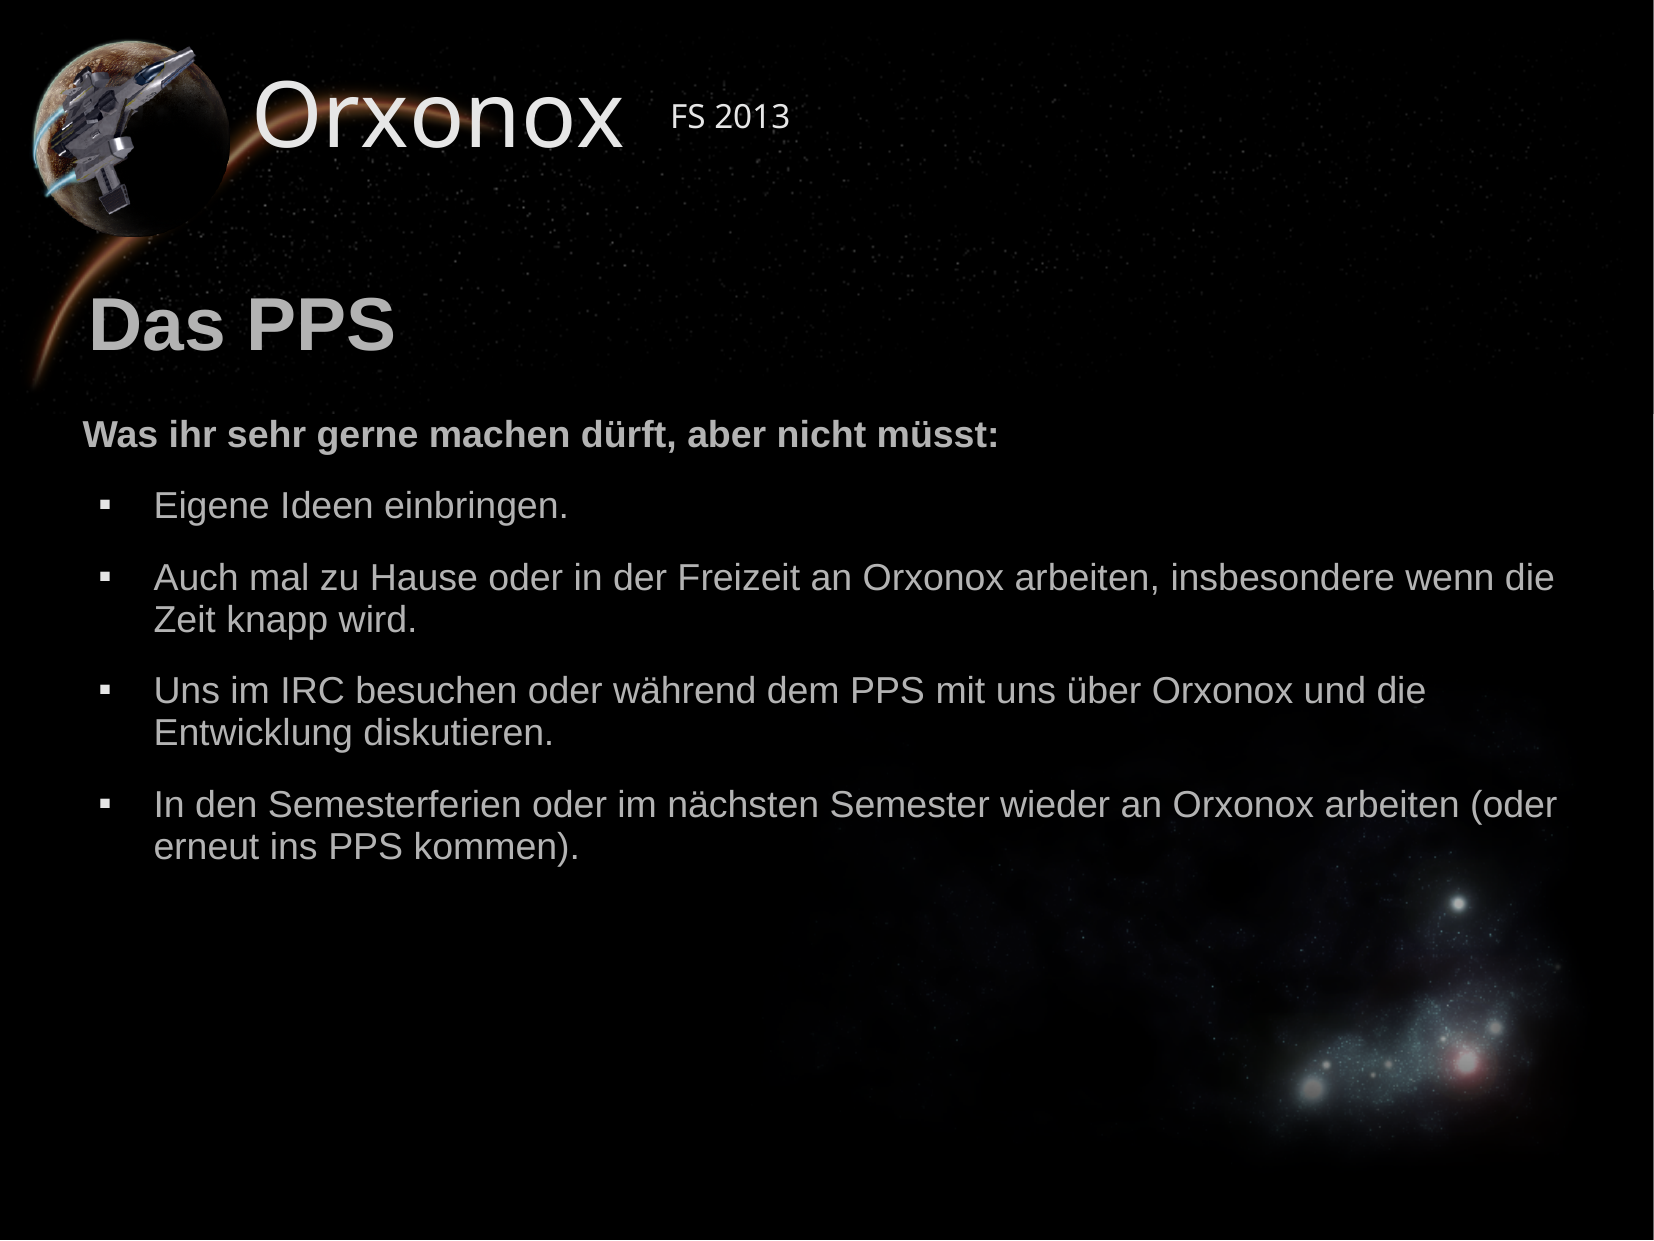

# Das PPS
Was ihr sehr gerne machen dürft, aber nicht müsst:
Eigene Ideen einbringen.
Auch mal zu Hause oder in der Freizeit an Orxonox arbeiten, insbesondere wenn die Zeit knapp wird.
Uns im IRC besuchen oder während dem PPS mit uns über Orxonox und die Entwicklung diskutieren.
In den Semesterferien oder im nächsten Semester wieder an Orxonox arbeiten (oder erneut ins PPS kommen).